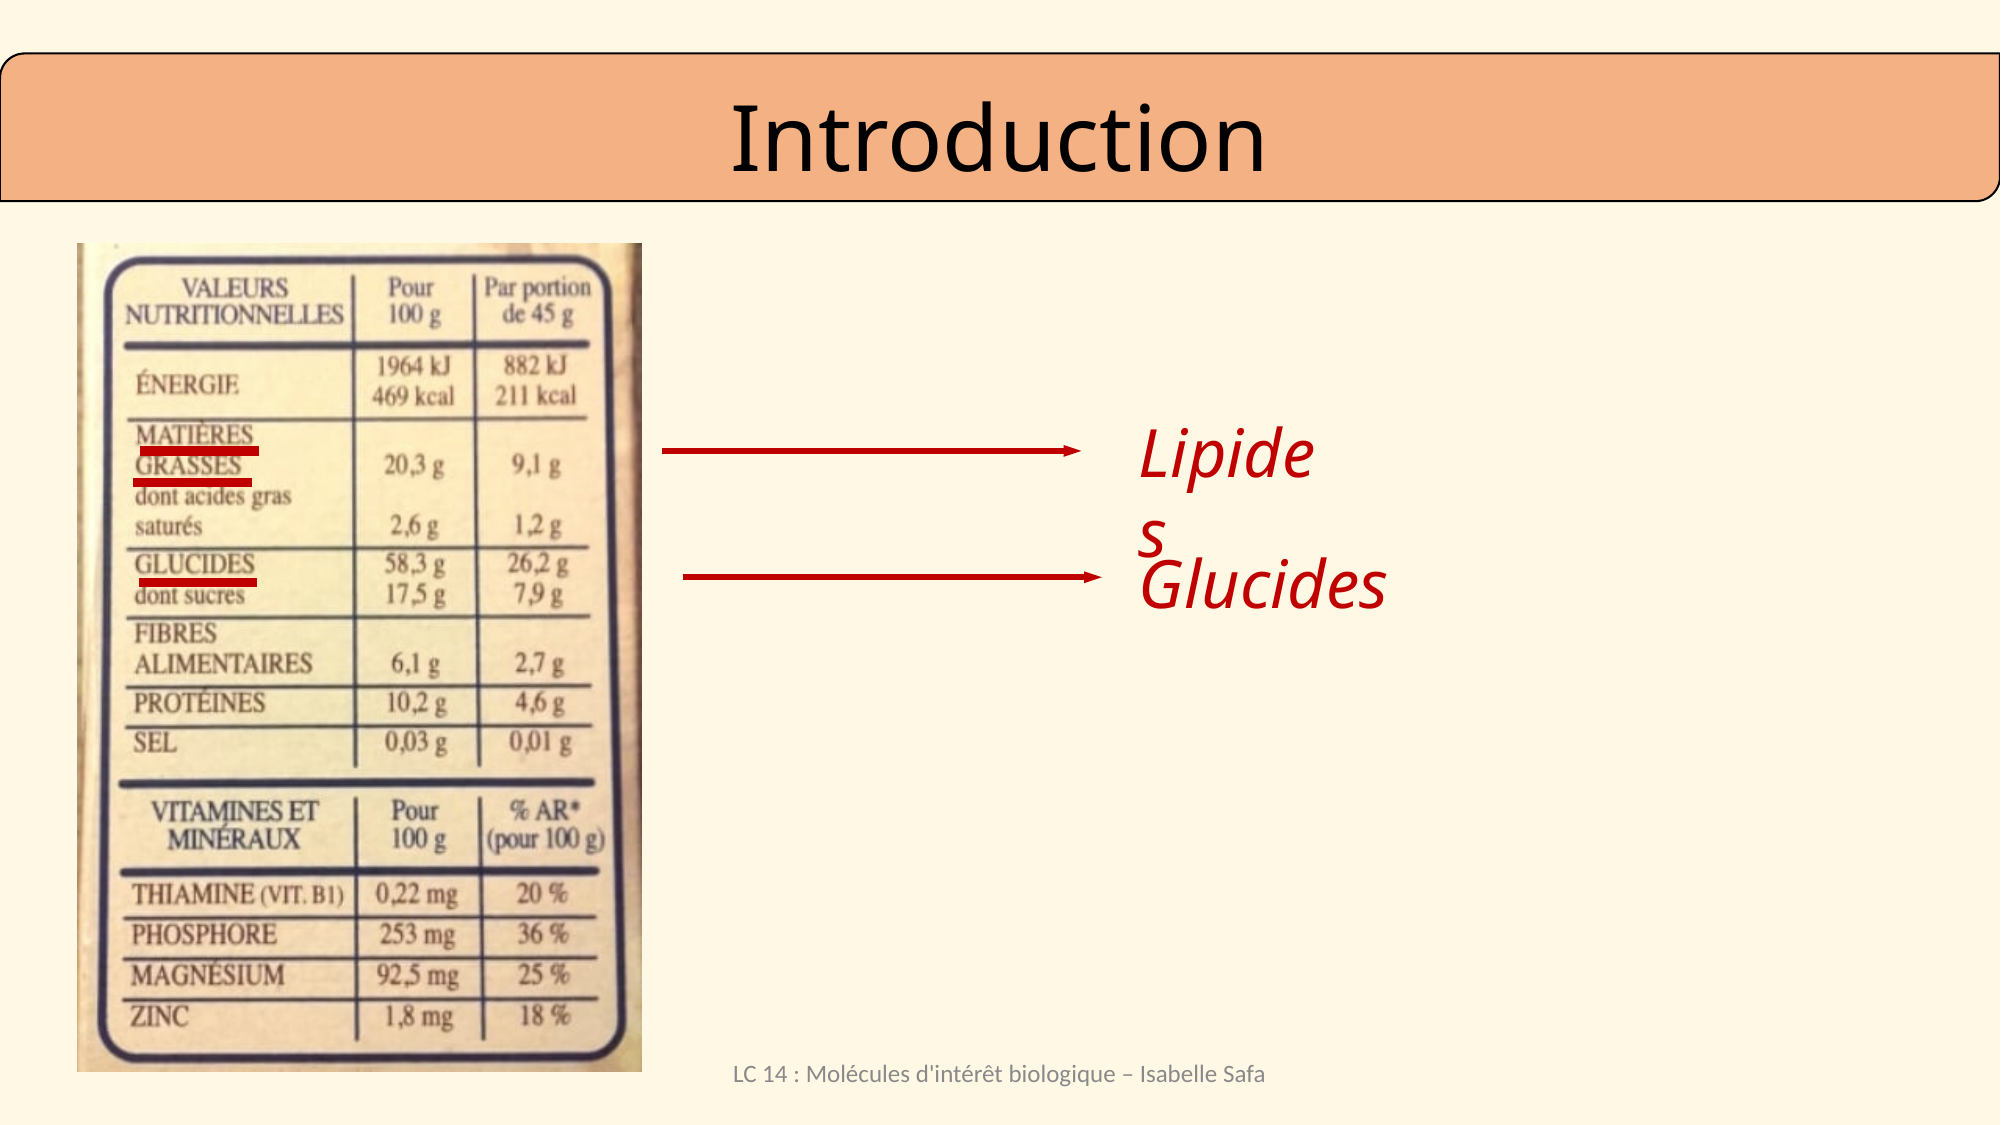

# Introduction
Lipides
Glucides
LC 14 : Molécules d'intérêt biologique – Isabelle Safa